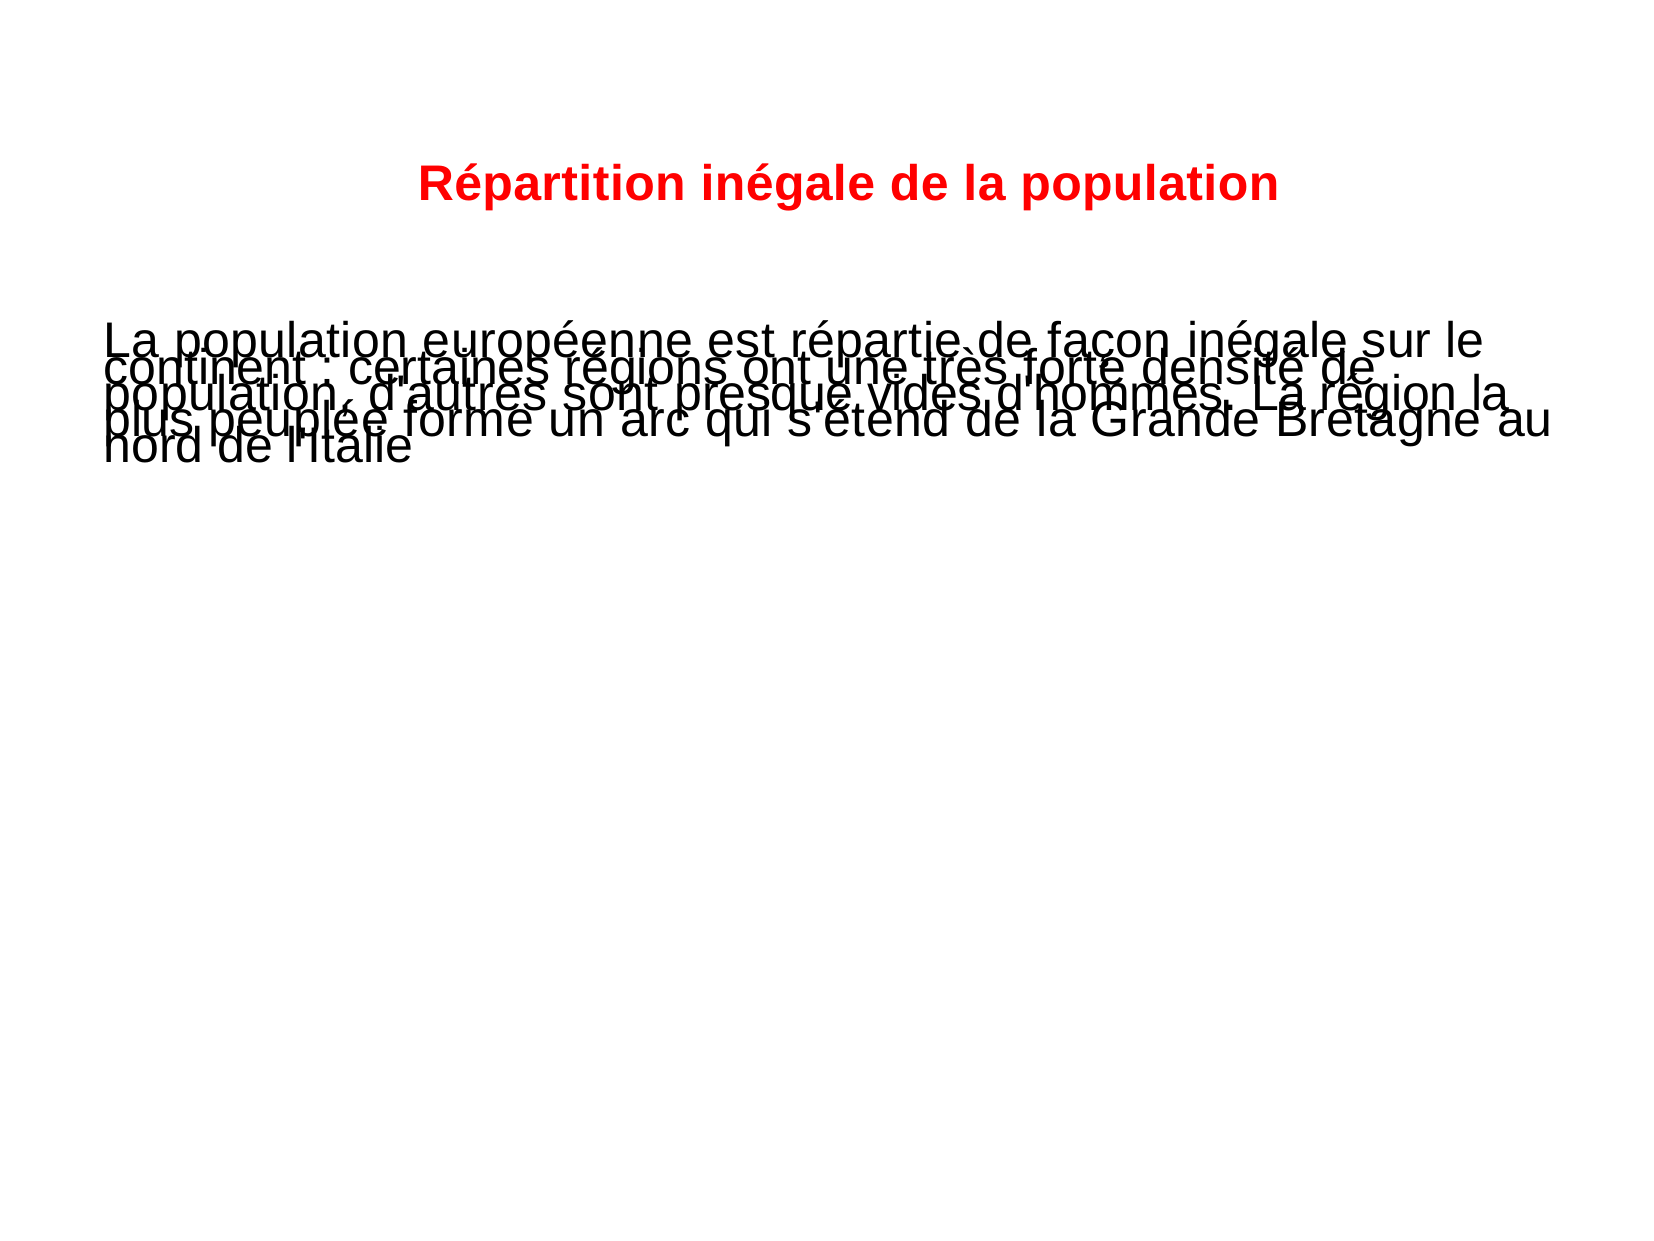

Répartition inégale de la population
La population européenne est répartie de façon inégale sur le continent : certaines régions ont une très forte densité de population, d'autres sont presque vides d'hommes. La région la plus peuplée forme un arc qui s'étend de la Grande Bretagne au nord de l'Italie